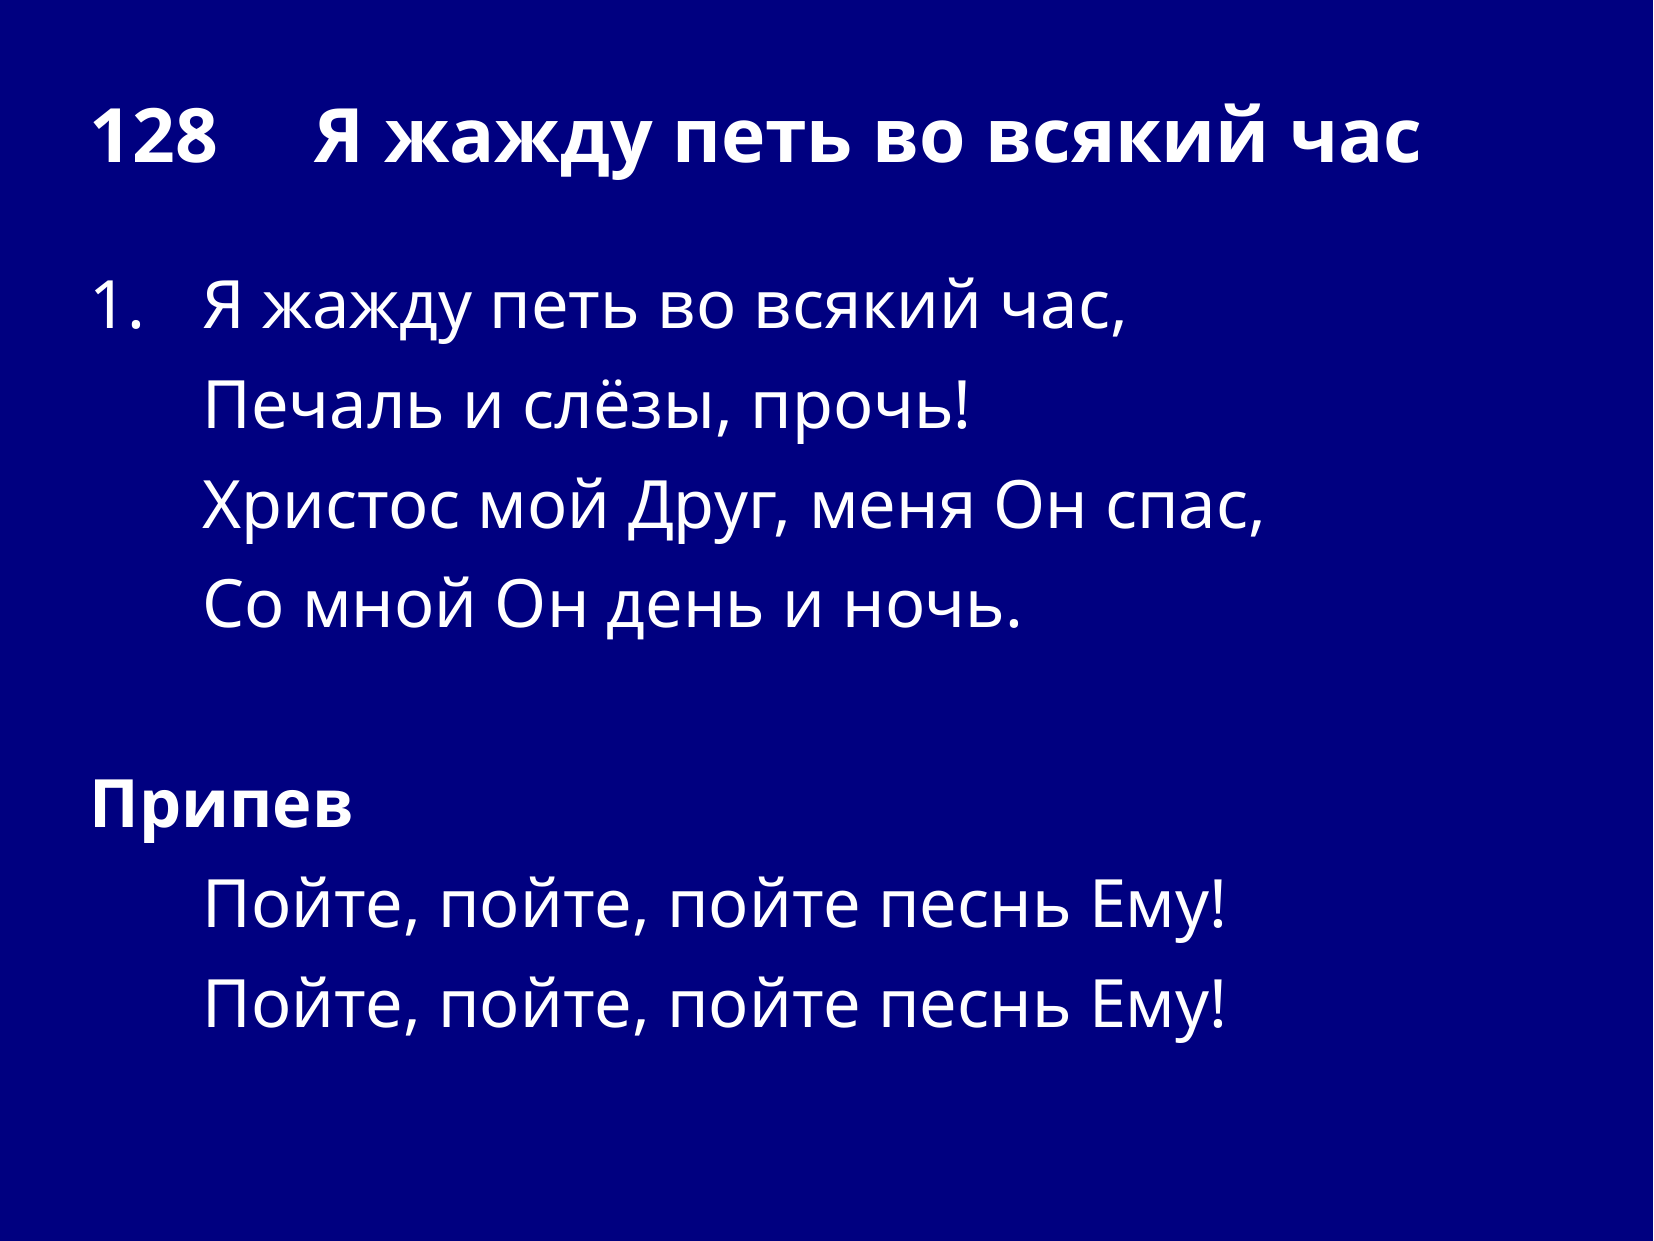

128	Я жажду петь во всякий час
1.	Я жажду петь во всякий час,
	Печаль и слёзы, прочь!
	Христос мой Друг, меня Он спас,
	Со мной Он день и ночь.
Припев
	Пойте, пойте, пойте песнь Ему!
	Пойте, пойте, пойте песнь Ему!